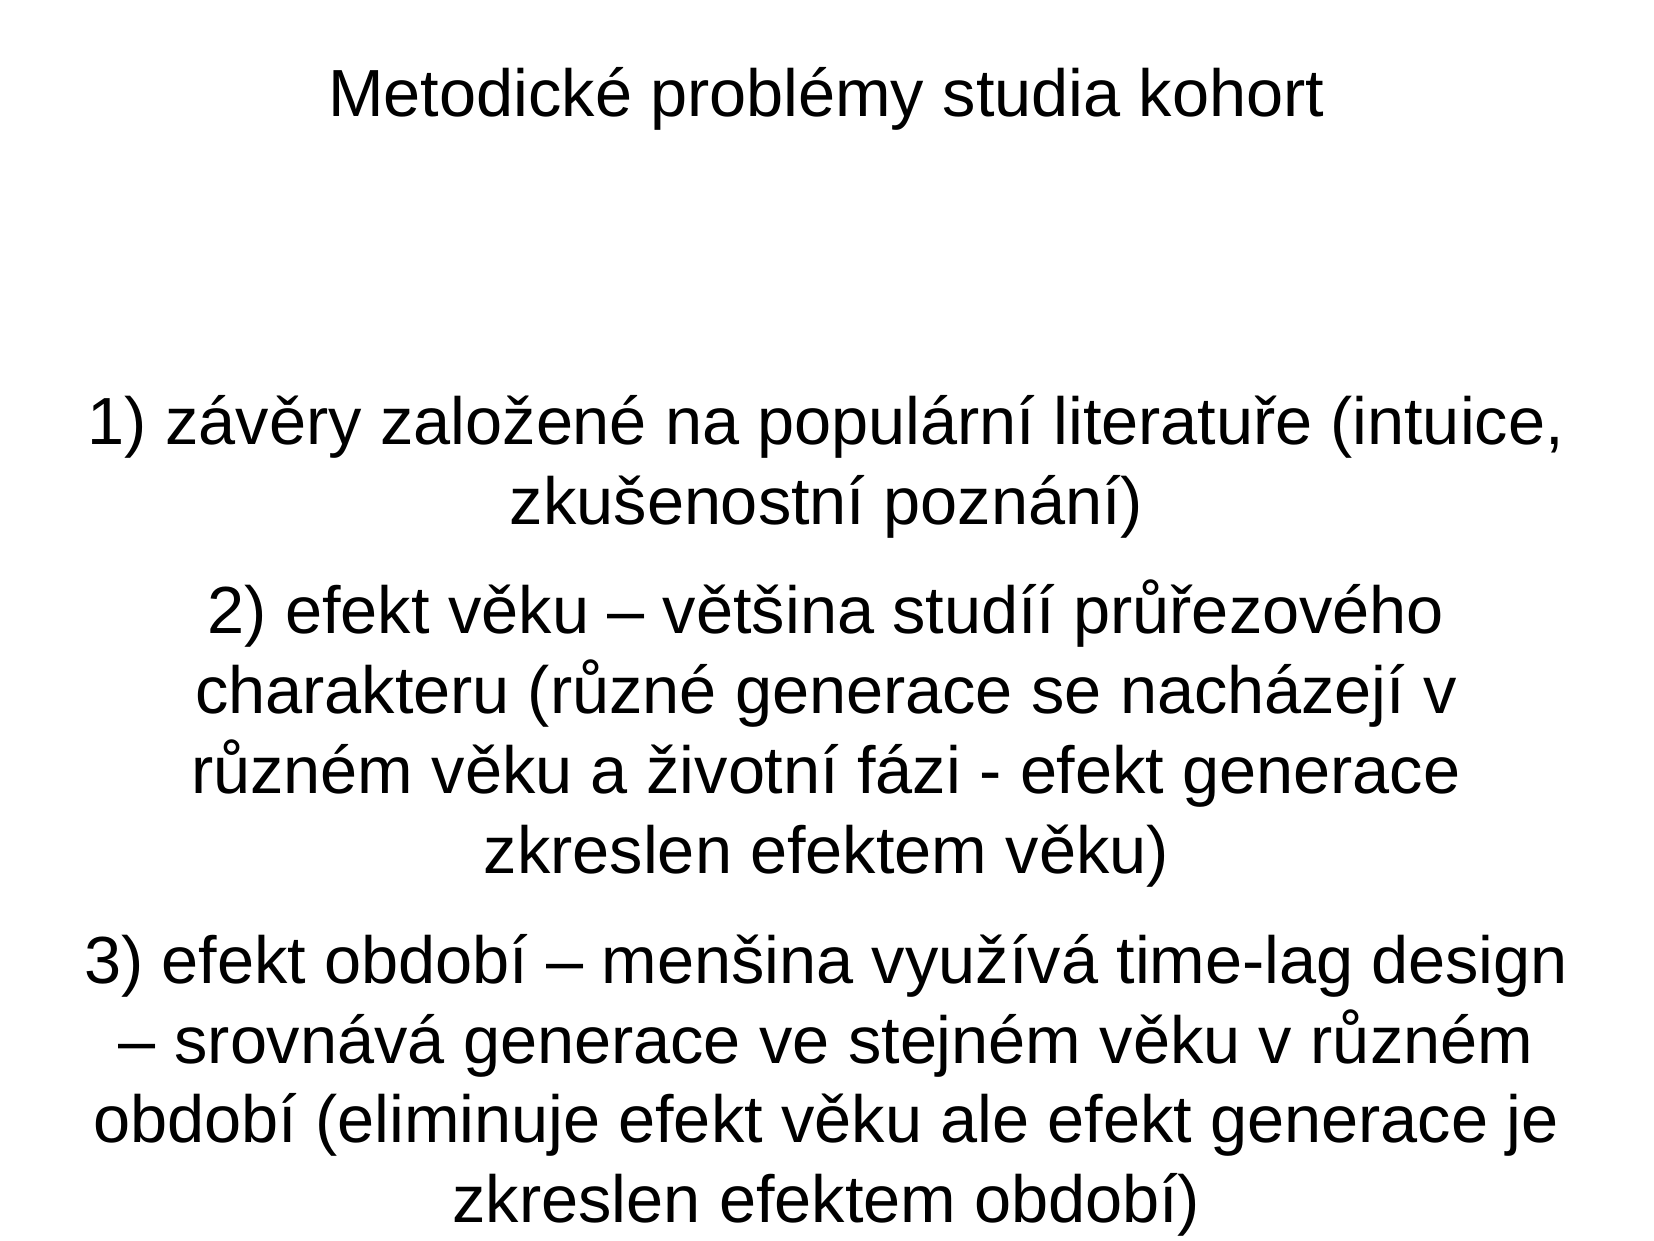

# Metodické problémy studia kohort
1) závěry založené na populární literatuře (intuice, zkušenostní poznání)
2) efekt věku – většina studíí průřezového charakteru (různé generace se nacházejí v různém věku a životní fázi - efekt generace zkreslen efektem věku)
3) efekt období – menšina využívá time-lag design – srovnává generace ve stejném věku v různém období (eliminuje efekt věku ale efekt generace je zkreslen efektem období)